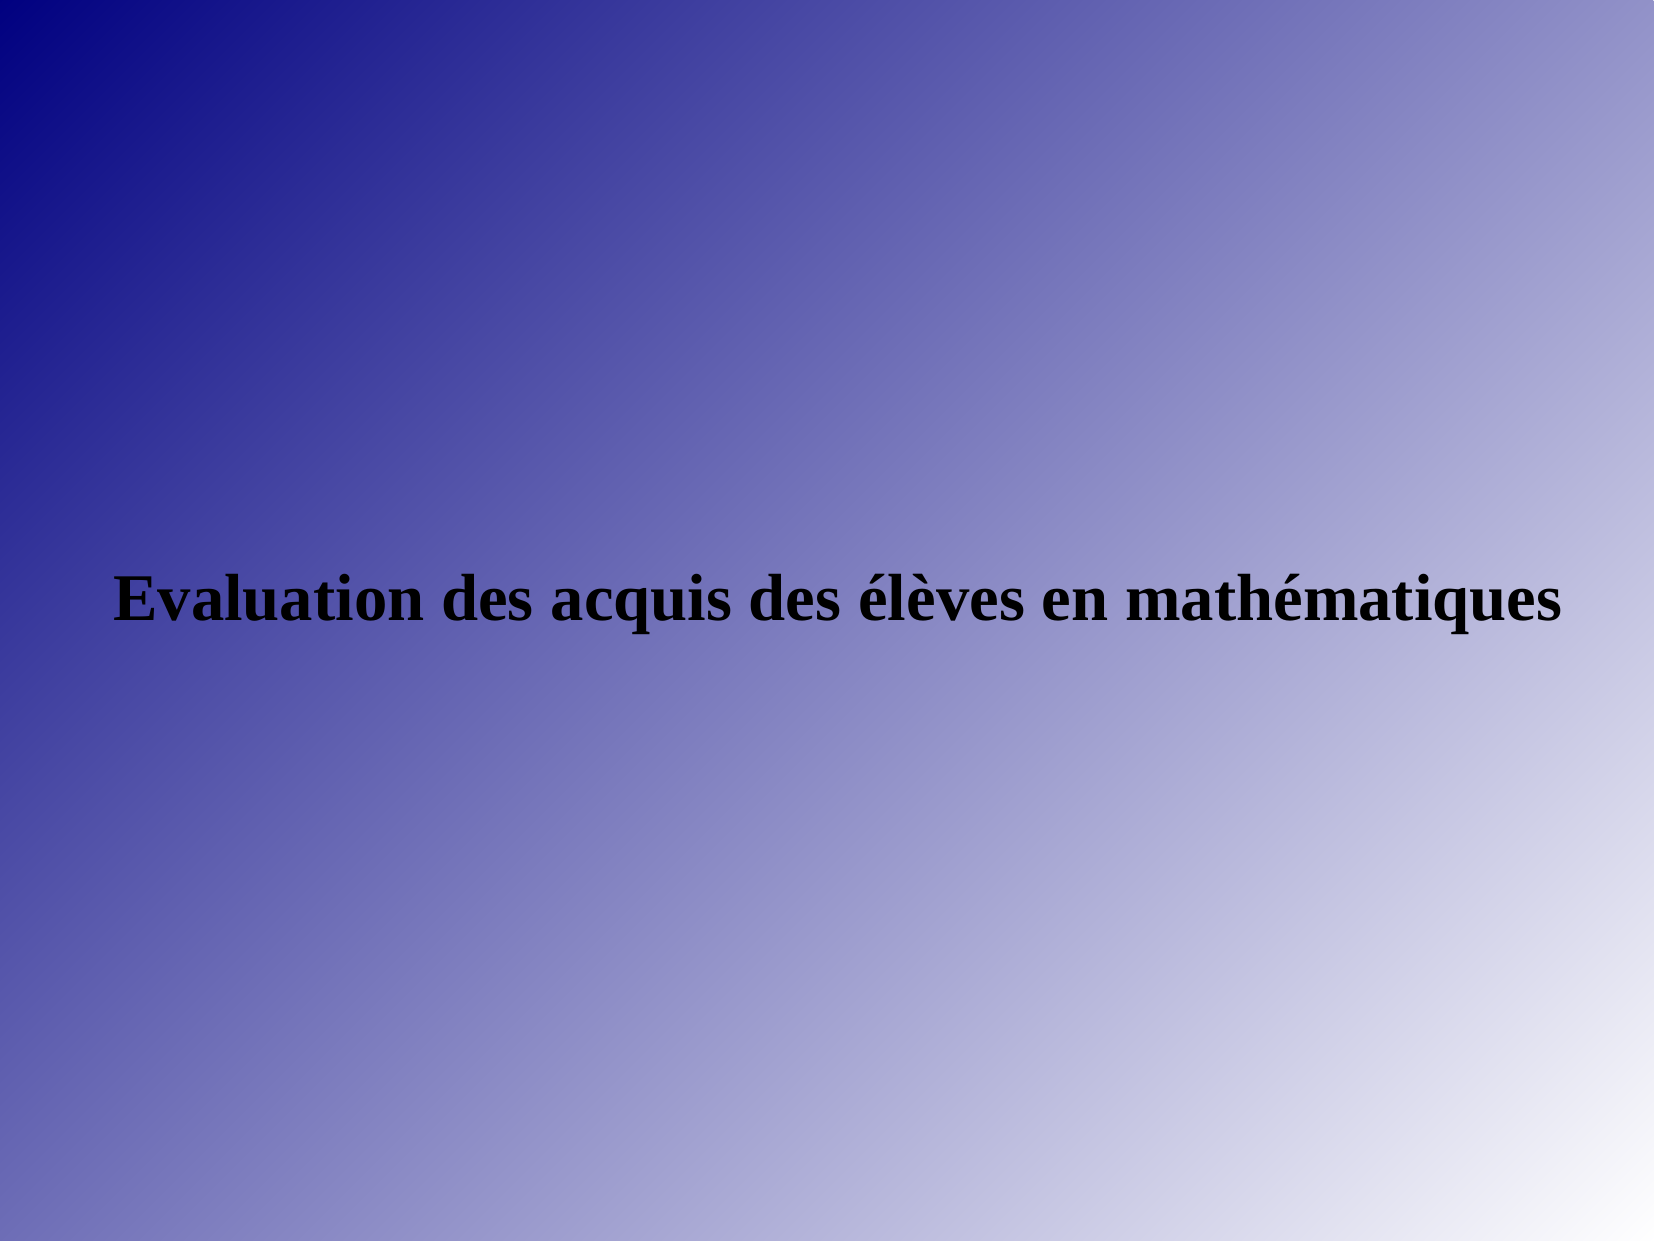

# Evaluation des acquis des élèves en mathématiques